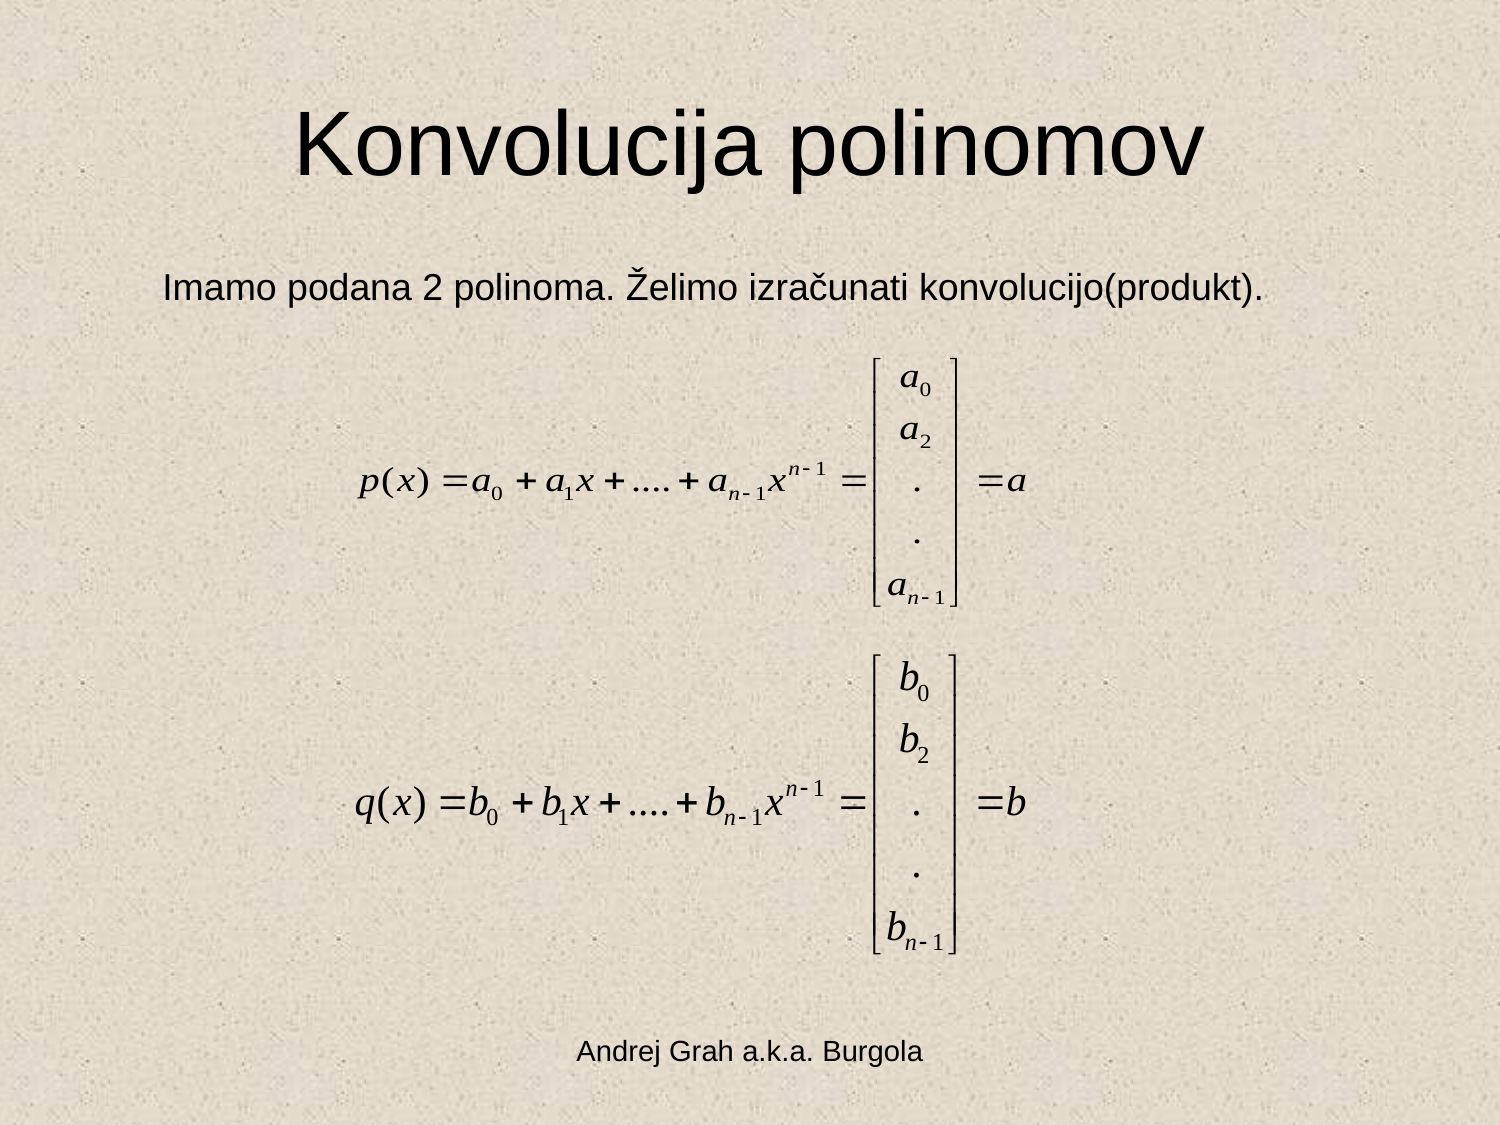

# Konvolucija polinomov
Imamo podana 2 polinoma. Želimo izračunati konvolucijo(produkt).
Andrej Grah a.k.a. Burgola